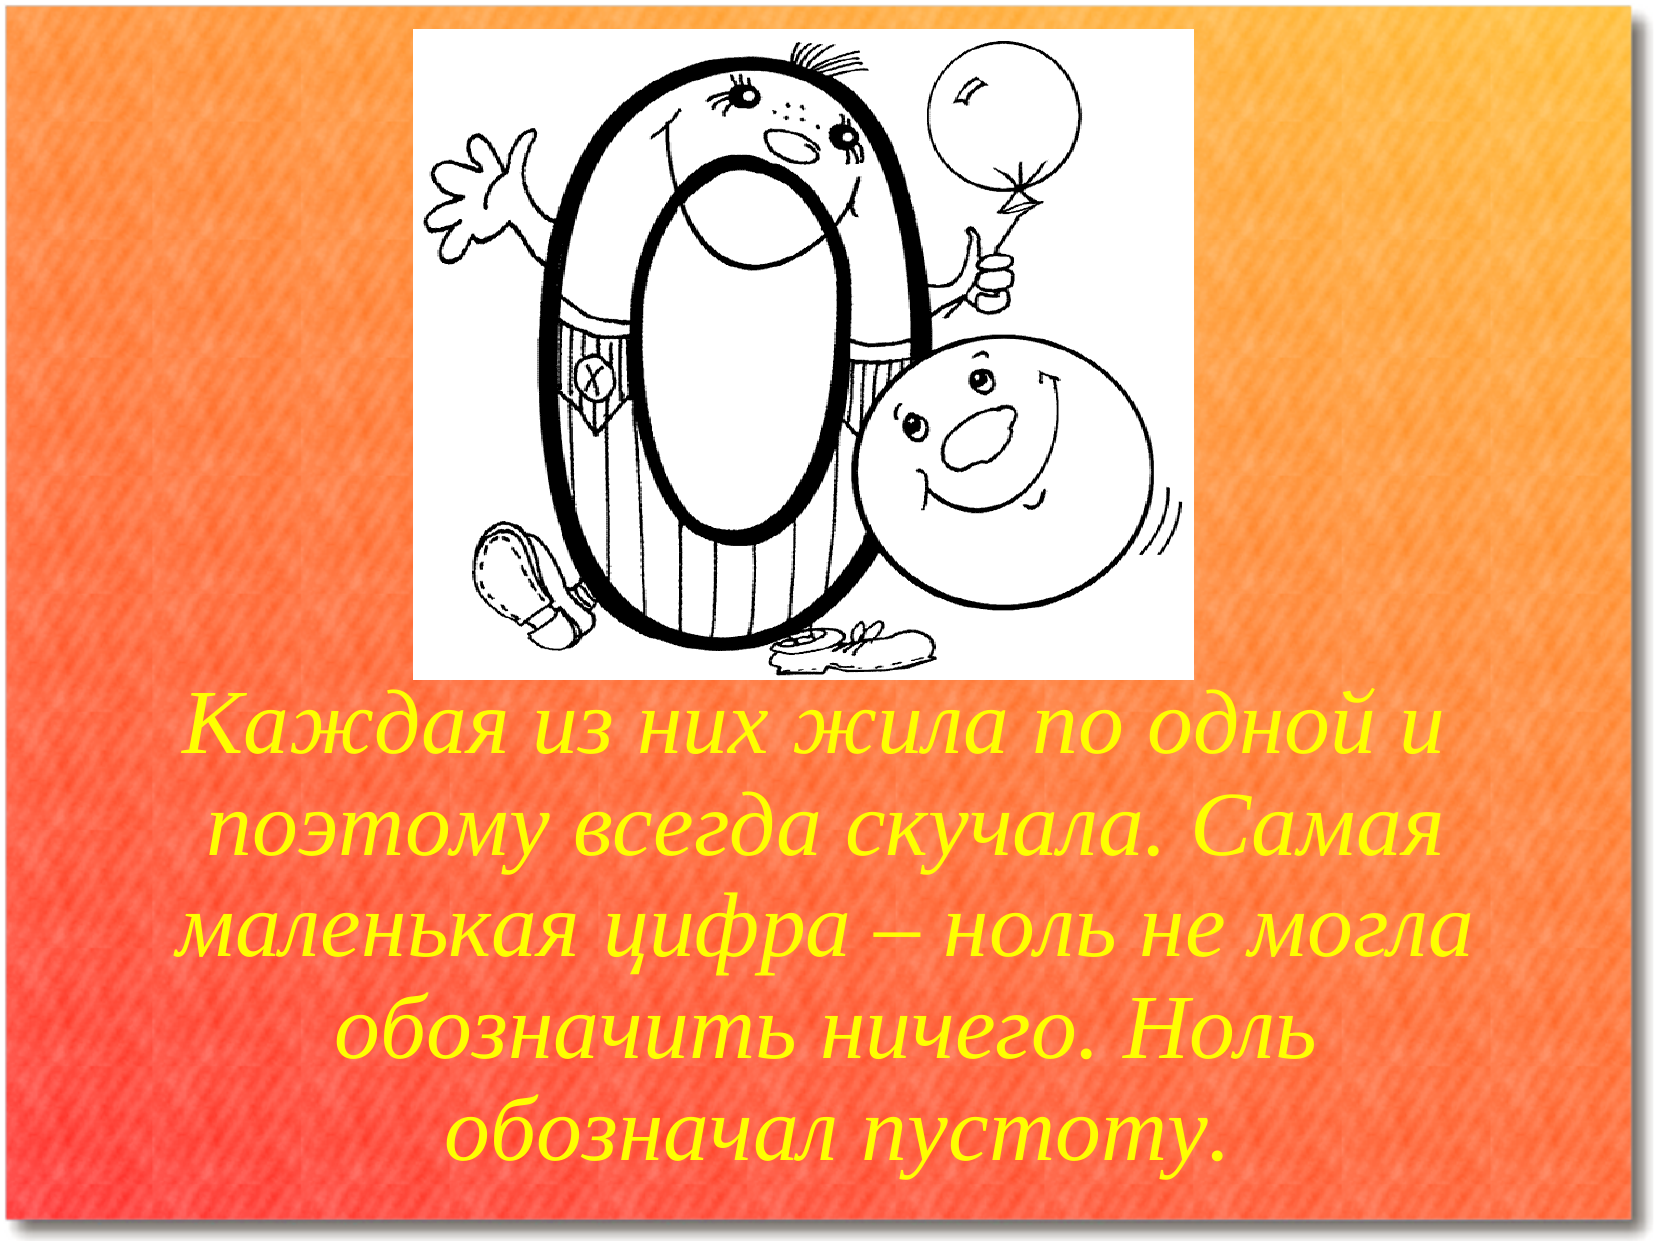

# Каждая из них жила по одной и
поэтому всегда скучала. Самая маленькая цифра – ноль не могла обозначить ничего. Ноль
 обозначал пустоту.